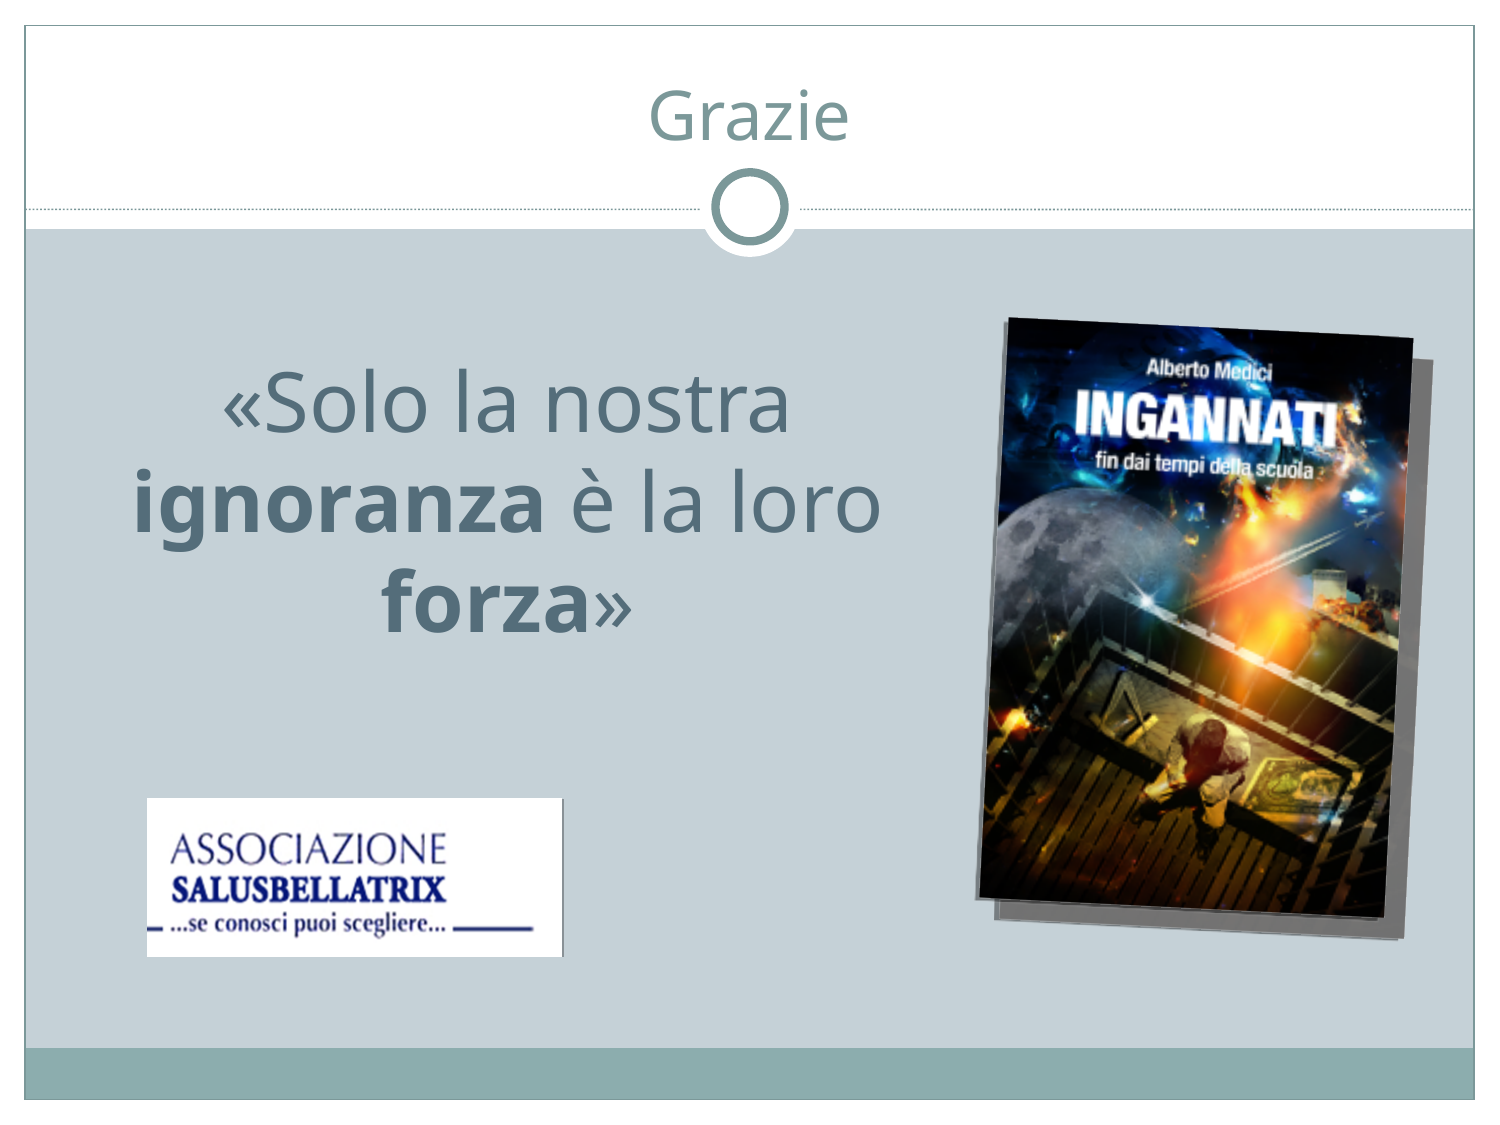

# Grazie
«Solo la nostra ignoranza è la loro forza»